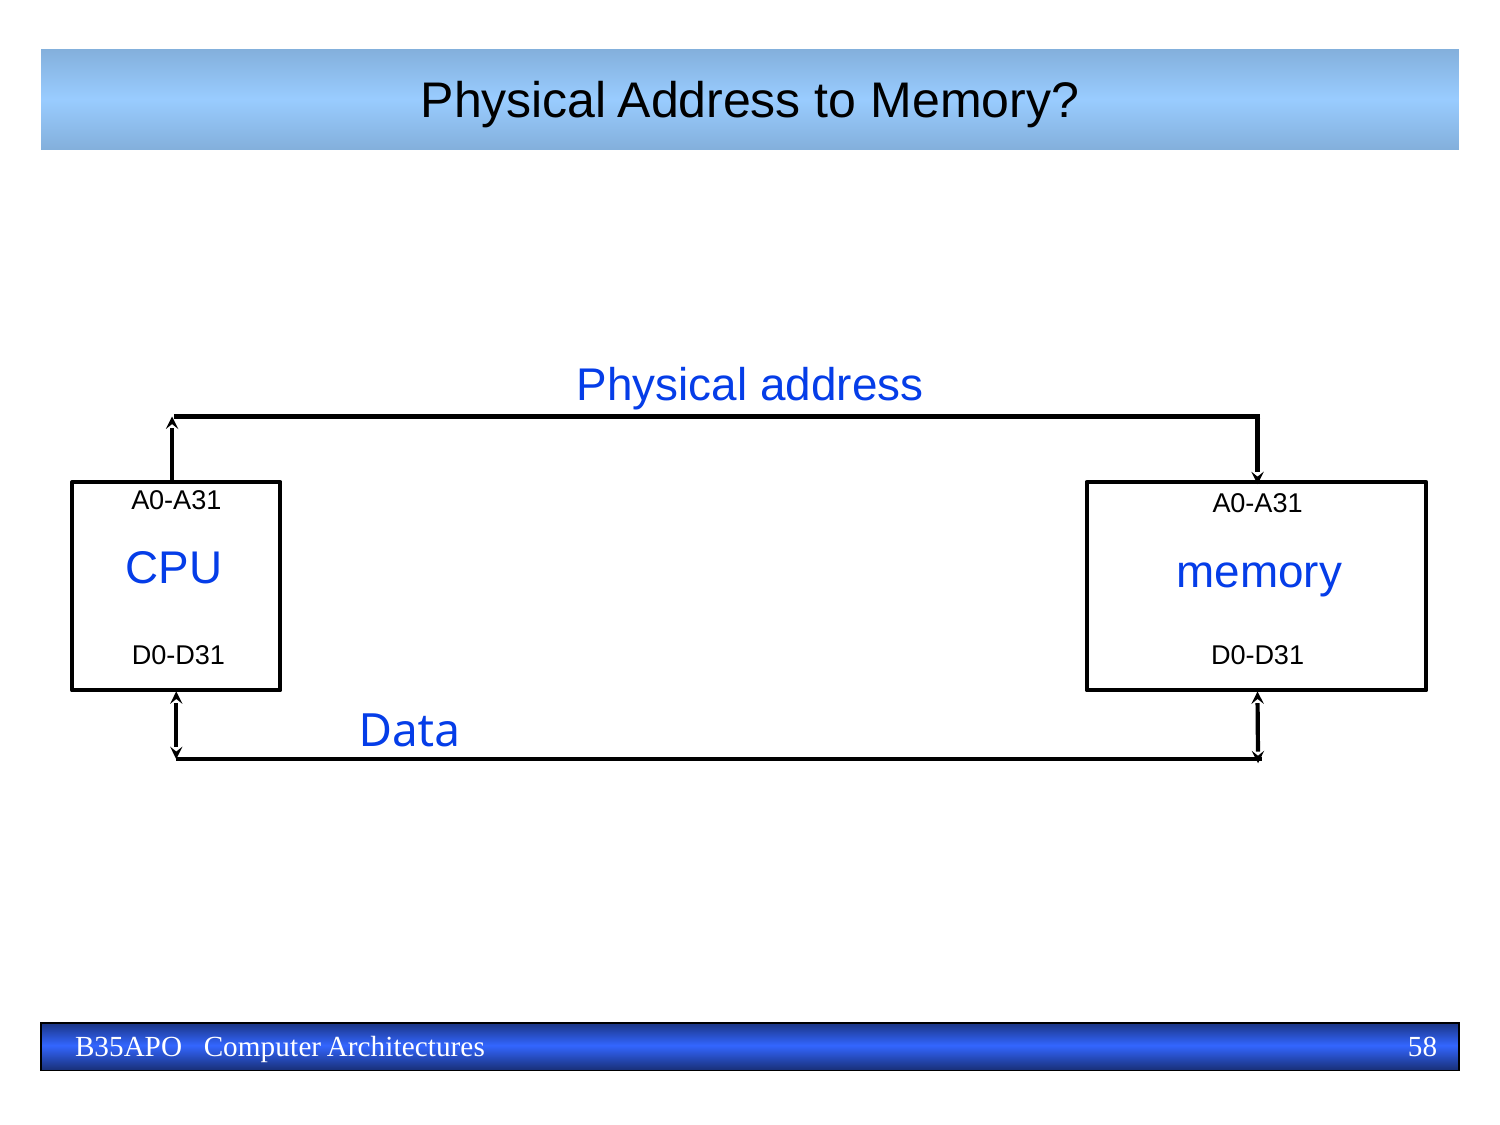

# Physical Address to Memory?
Physical address
A0-A31
A0-A31
CPU
memory
D0-D31
D0-D31
Data
B35APO Computer Architectures
58